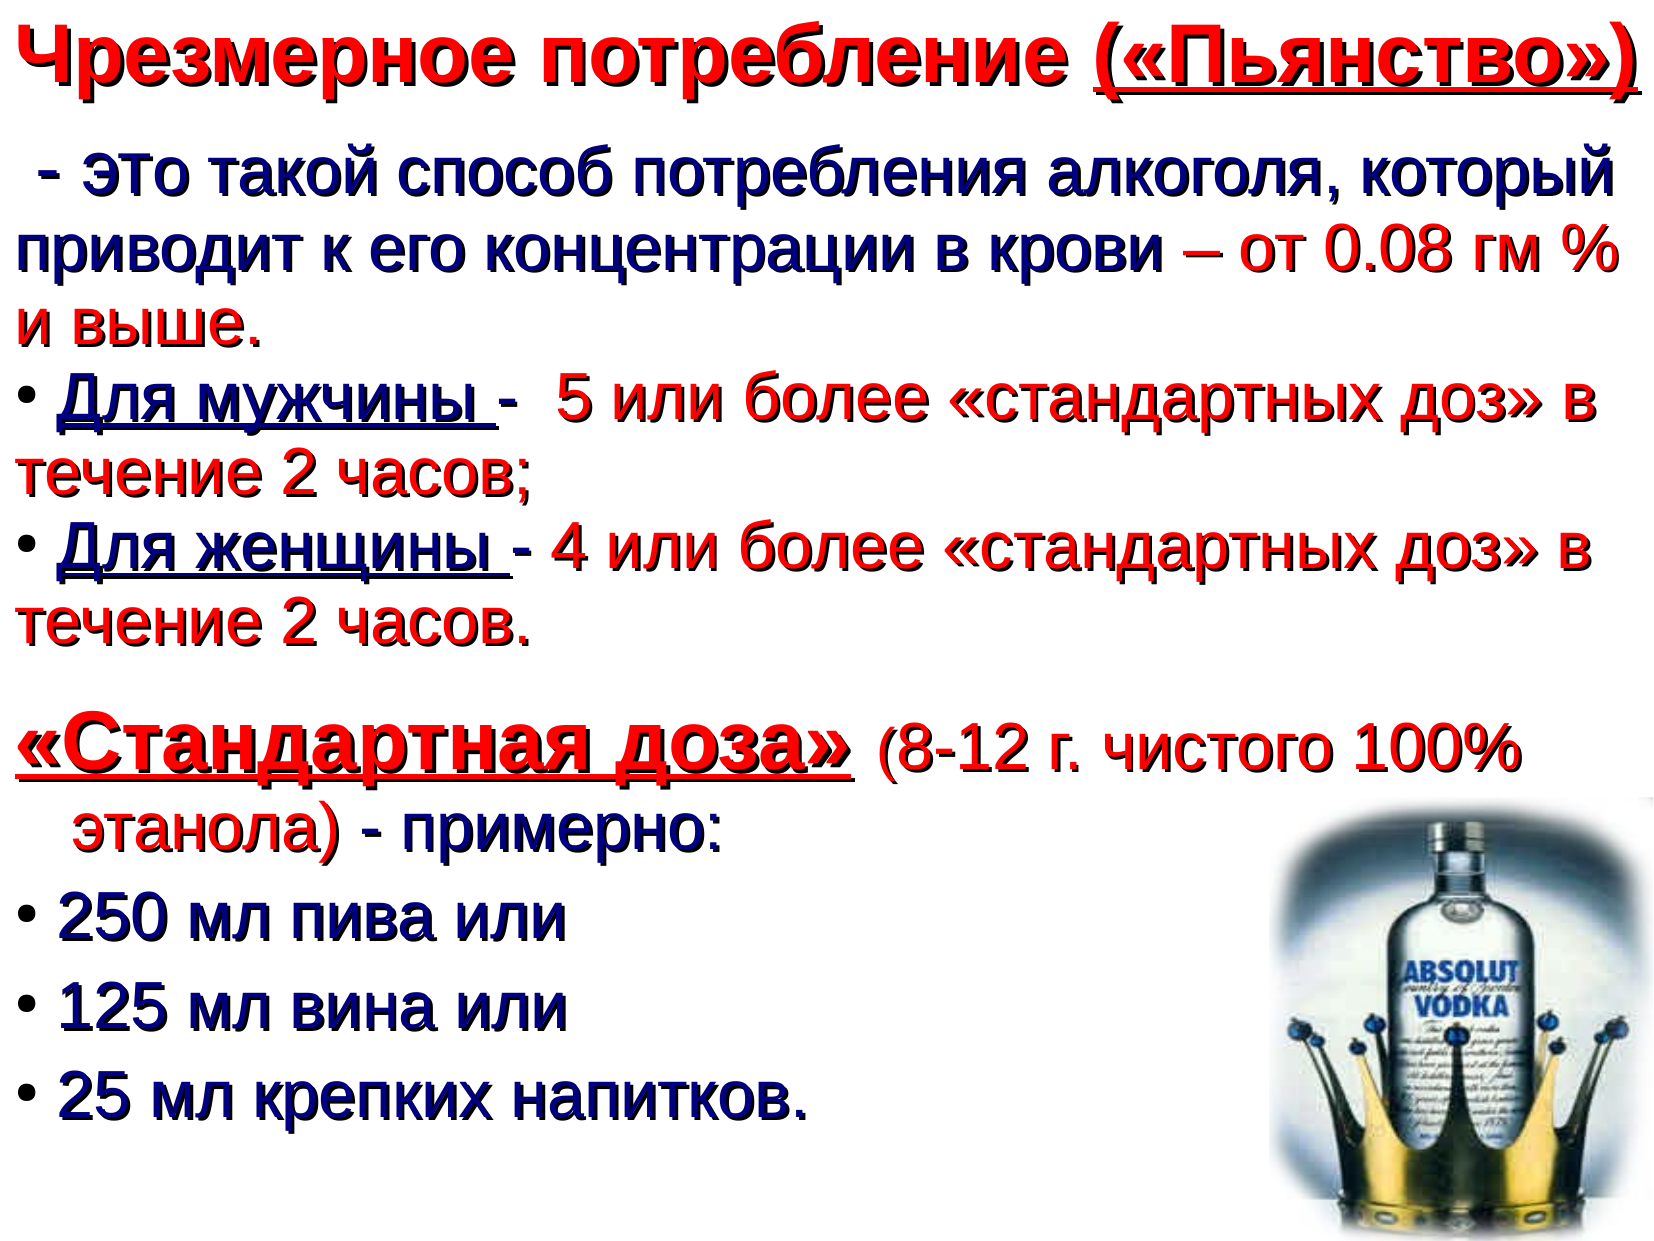

Чрезмерное потребление («Пьянство»)
 - это такой способ потребления алкоголя, который приводит к его концентрации в крови – от 0.08 гм % и выше.
 Для мужчины - 5 или более «стандартных доз» в течение 2 часов;
 Для женщины - 4 или более «стандартных доз» в течение 2 часов.
«Стандартная доза» (8-12 г. чистого 100% этанола) - примерно:
 250 мл пива или
 125 мл вина или
 25 мл крепких напитков.